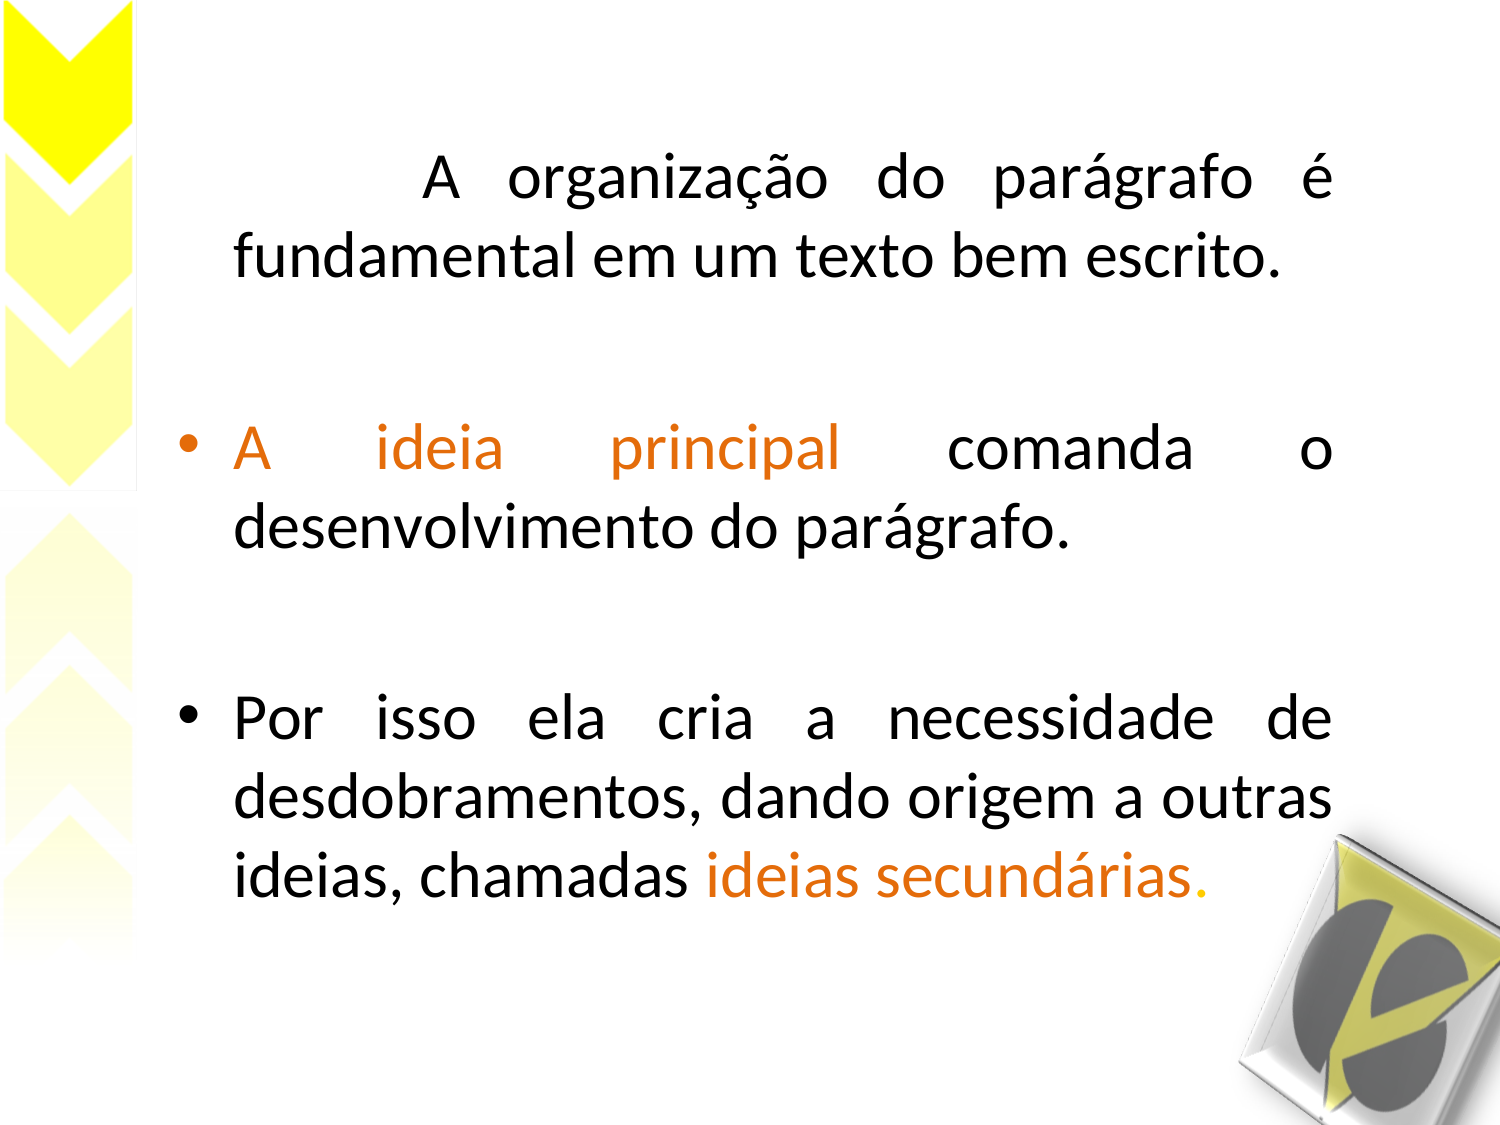

# A organização do parágrafo é fundamental em um texto bem escrito.
A ideia principal comanda o desenvolvimento do parágrafo..
Por isso ela cria a necessidade de desdobramentos, dando origem a outras ideias, chamadas ideias secundárias.